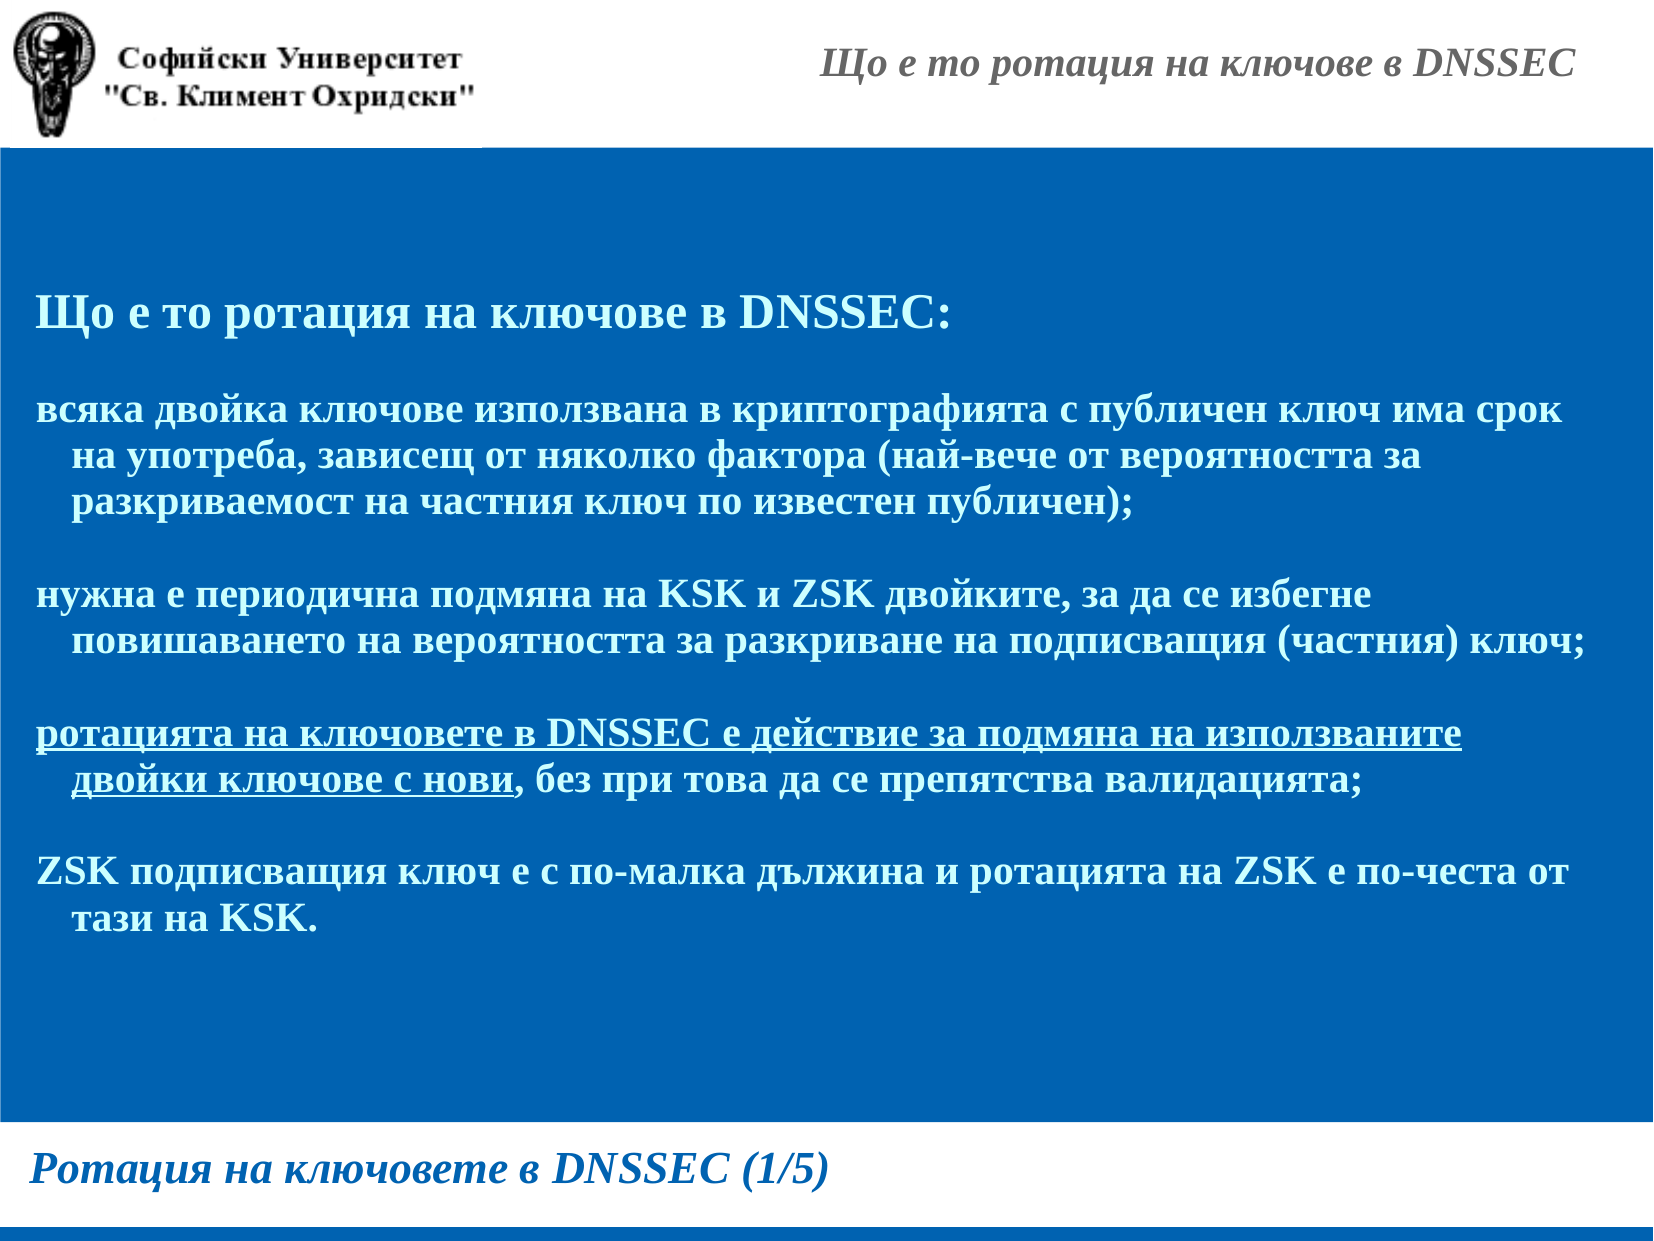

# Що е то ротация на ключове в DNSSEC
Що е то ротация на ключове в DNSSEC:
всяка двойка ключове използвана в криптографията с публичен ключ има срок на употреба, зависещ от няколко фактора (най-вече от вероятността за разкриваемост на частния ключ по известен публичен);
нужна е периодична подмяна на KSK и ZSK двойките, за да се избегне повишаването на вероятността за разкриване на подписващия (частния) ключ;
ротацията на ключовете в DNSSEC е действие за подмяна на използваните двойки ключове с нови, без при това да се препятства валидацията;
ZSK подписващия ключ е с по-малка дължина и ротацията на ZSK е по-честа от тази на KSK.
Ротация на ключовете в DNSSEC (1/5)